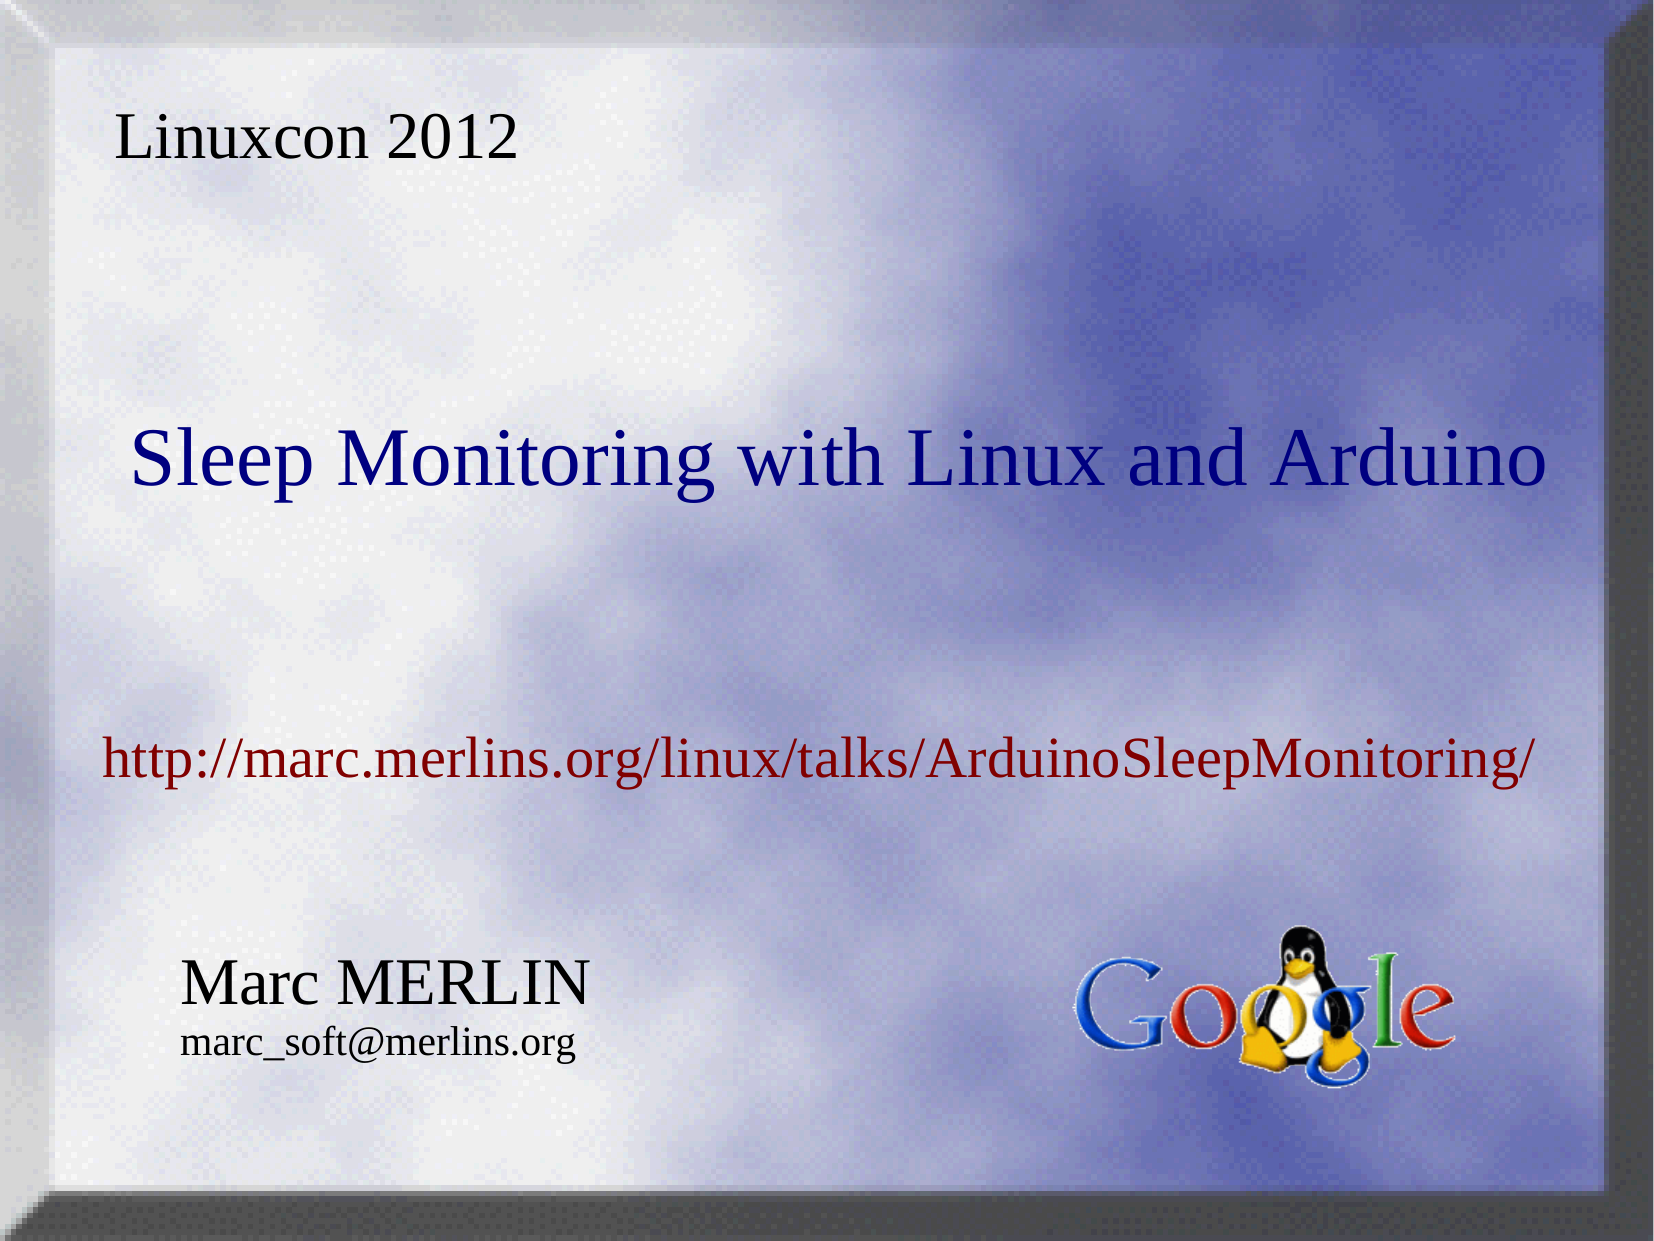

Linuxcon 2012
# Sleep Monitoring with Linux and Arduino
http://marc.merlins.org/linux/talks/ArduinoSleepMonitoring/
Marc MERLIN
marc_soft@merlins.org